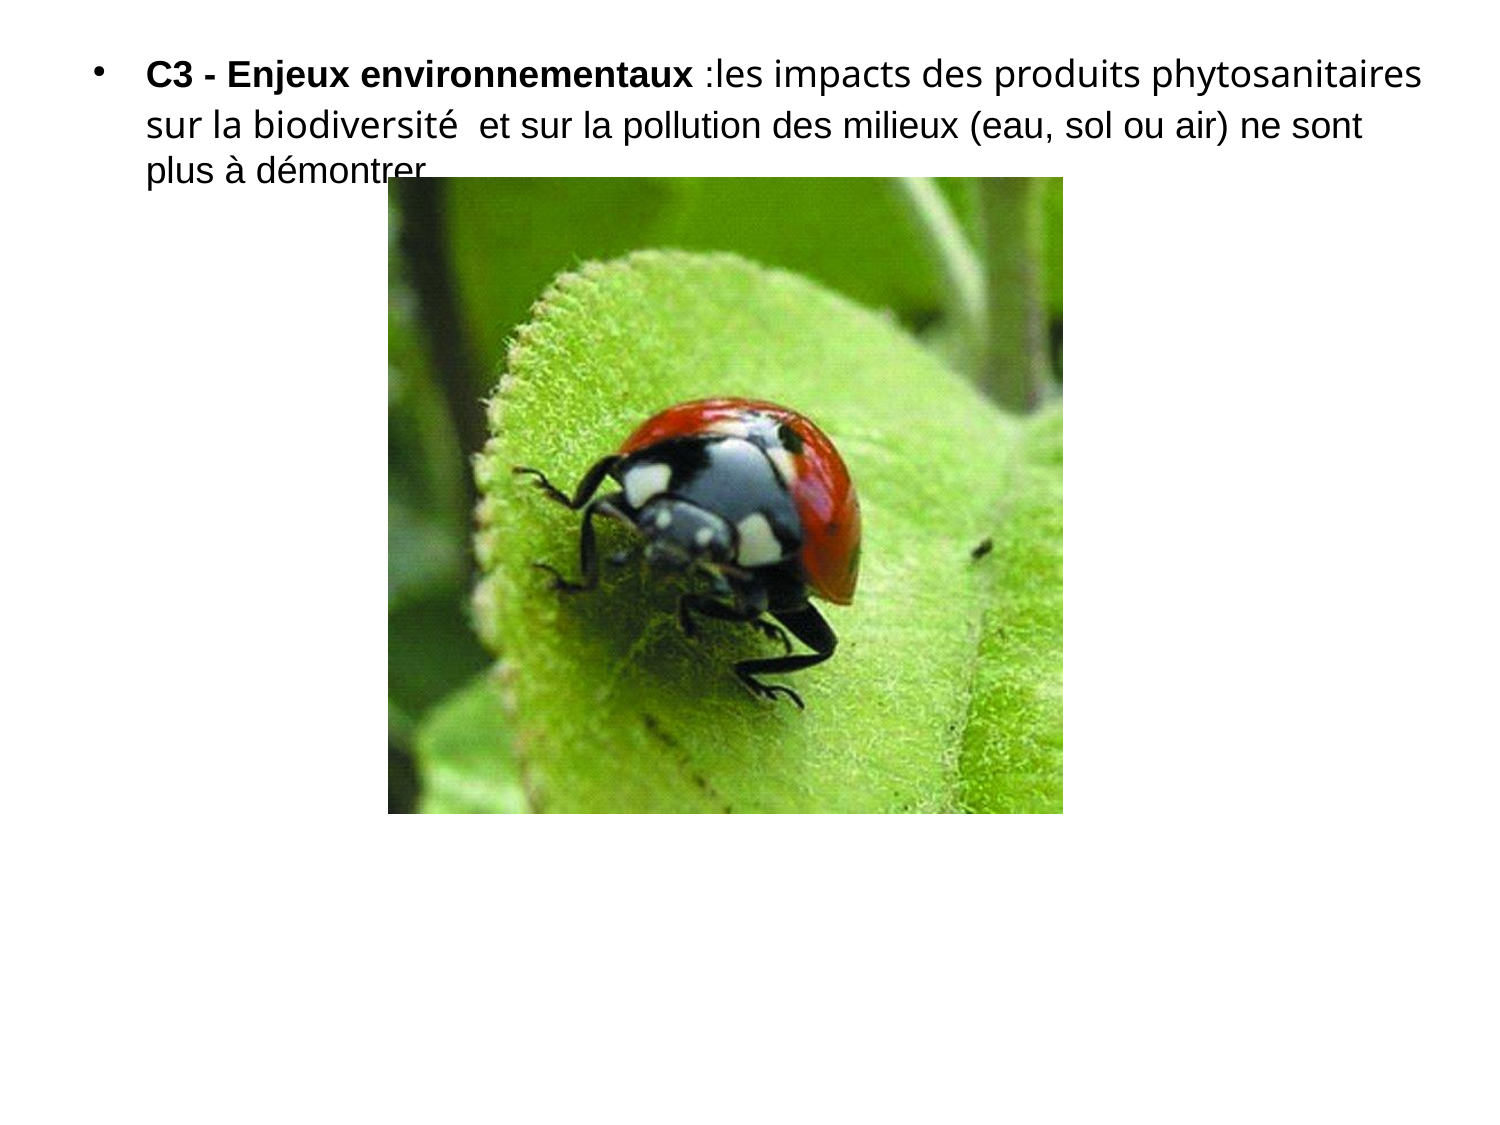

# C3 - Enjeux environnementaux :les impacts des produits phytosanitaires sur la biodiversité et sur la pollution des milieux (eau, sol ou air) ne sont plus à démontrer.